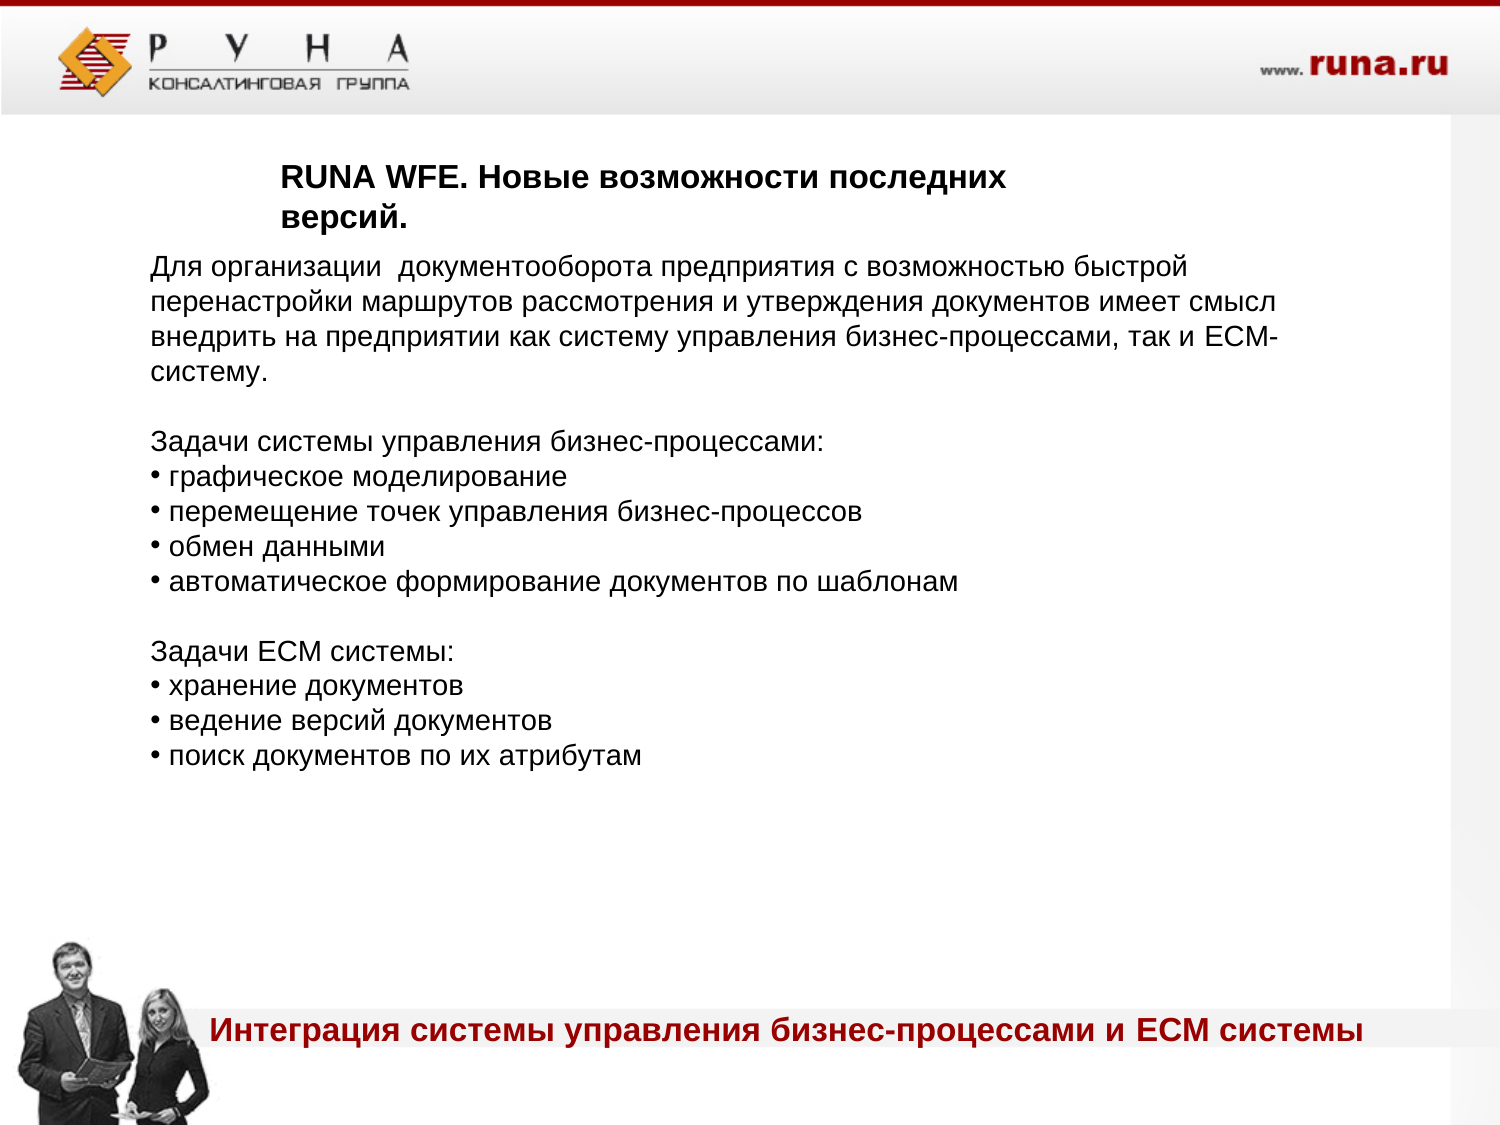

RUNA WFE. Новые возможности последних версий.
Для организации документооборота предприятия с возможностью быстрой перенастройки маршрутов рассмотрения и утверждения документов имеет смысл внедрить на предприятии как систему управления бизнес-процессами, так и ECM-систему.
Задачи системы управления бизнес-процессами:
 графическое моделирование
 перемещение точек управления бизнес-процессов
 обмен данными
 автоматическое формирование документов по шаблонам
Задачи ECM системы:
 хранение документов
 ведение версий документов
 поиск документов по их атрибутам
Интеграция системы управления бизнес-процессами и ECM системы